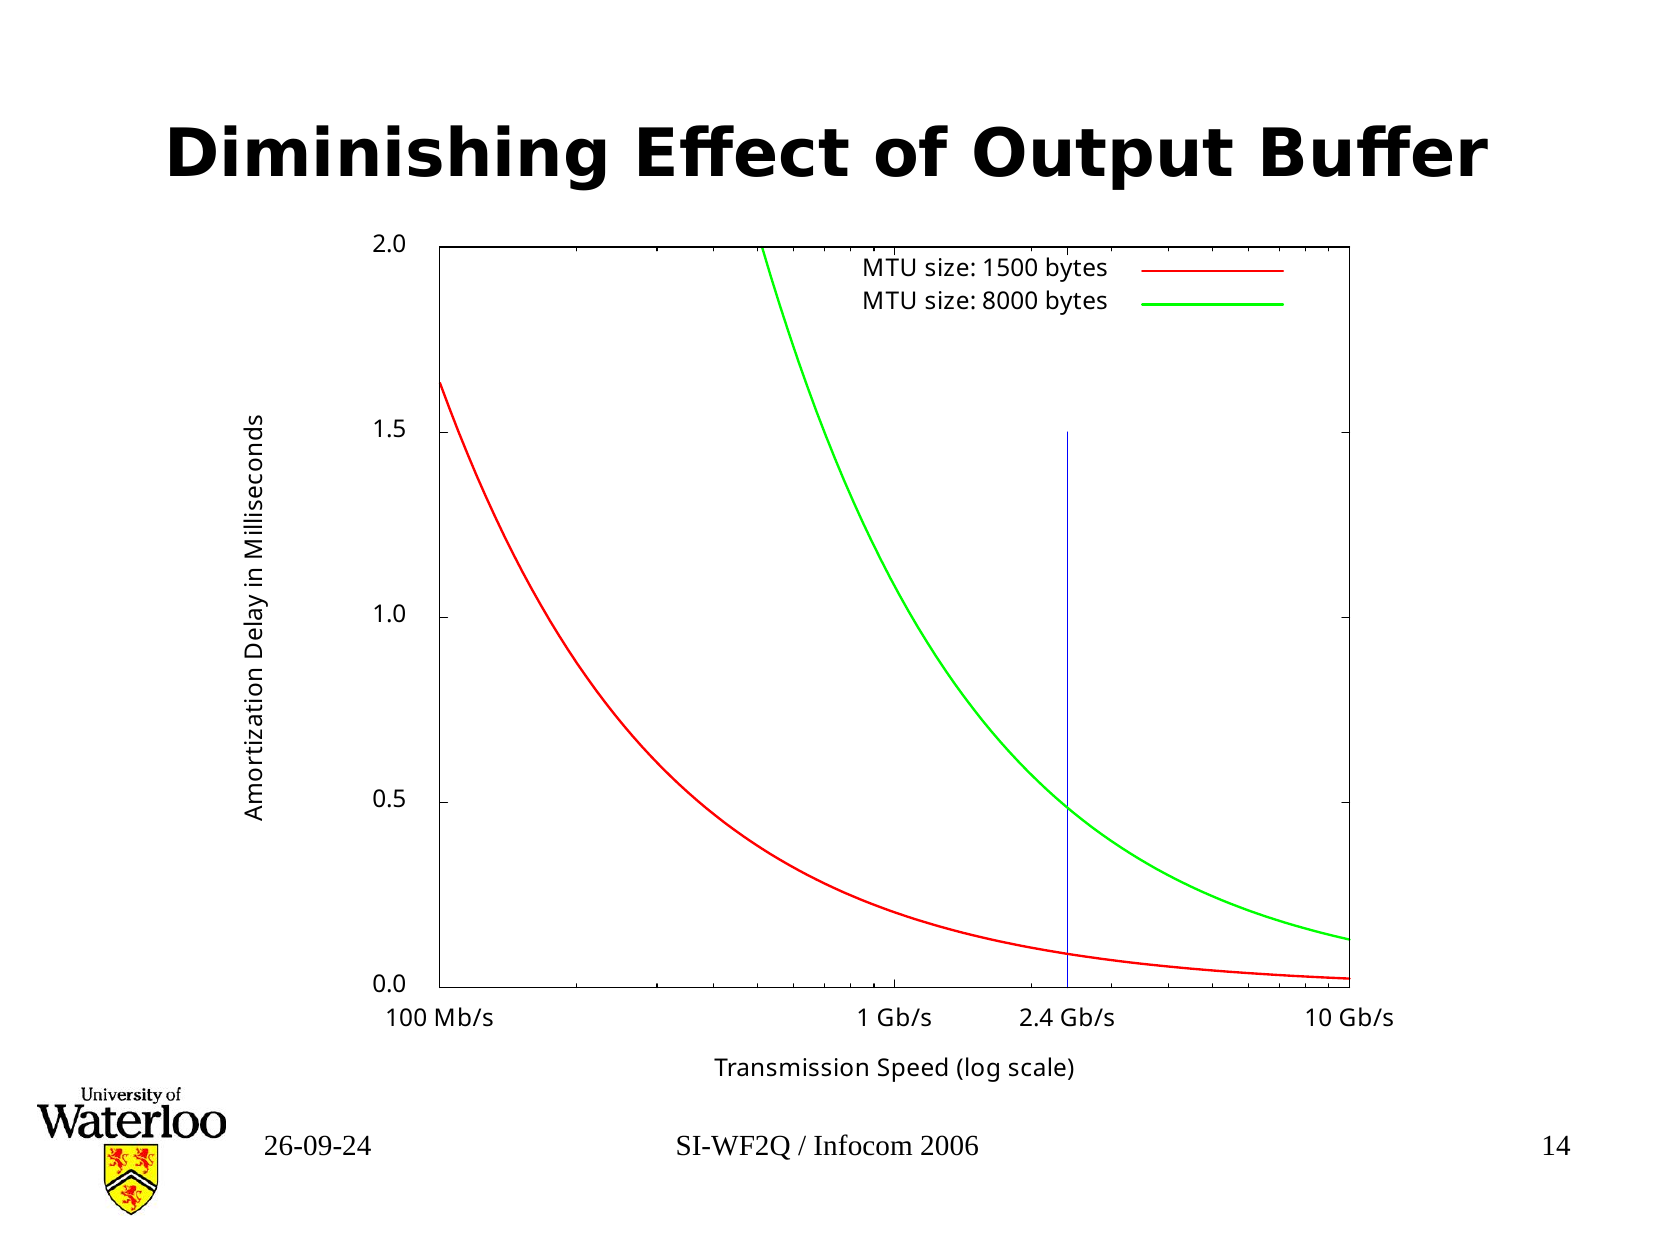

# Diminishing Effect of Output Buffer
SI-WF2Q / Infocom 2006
14